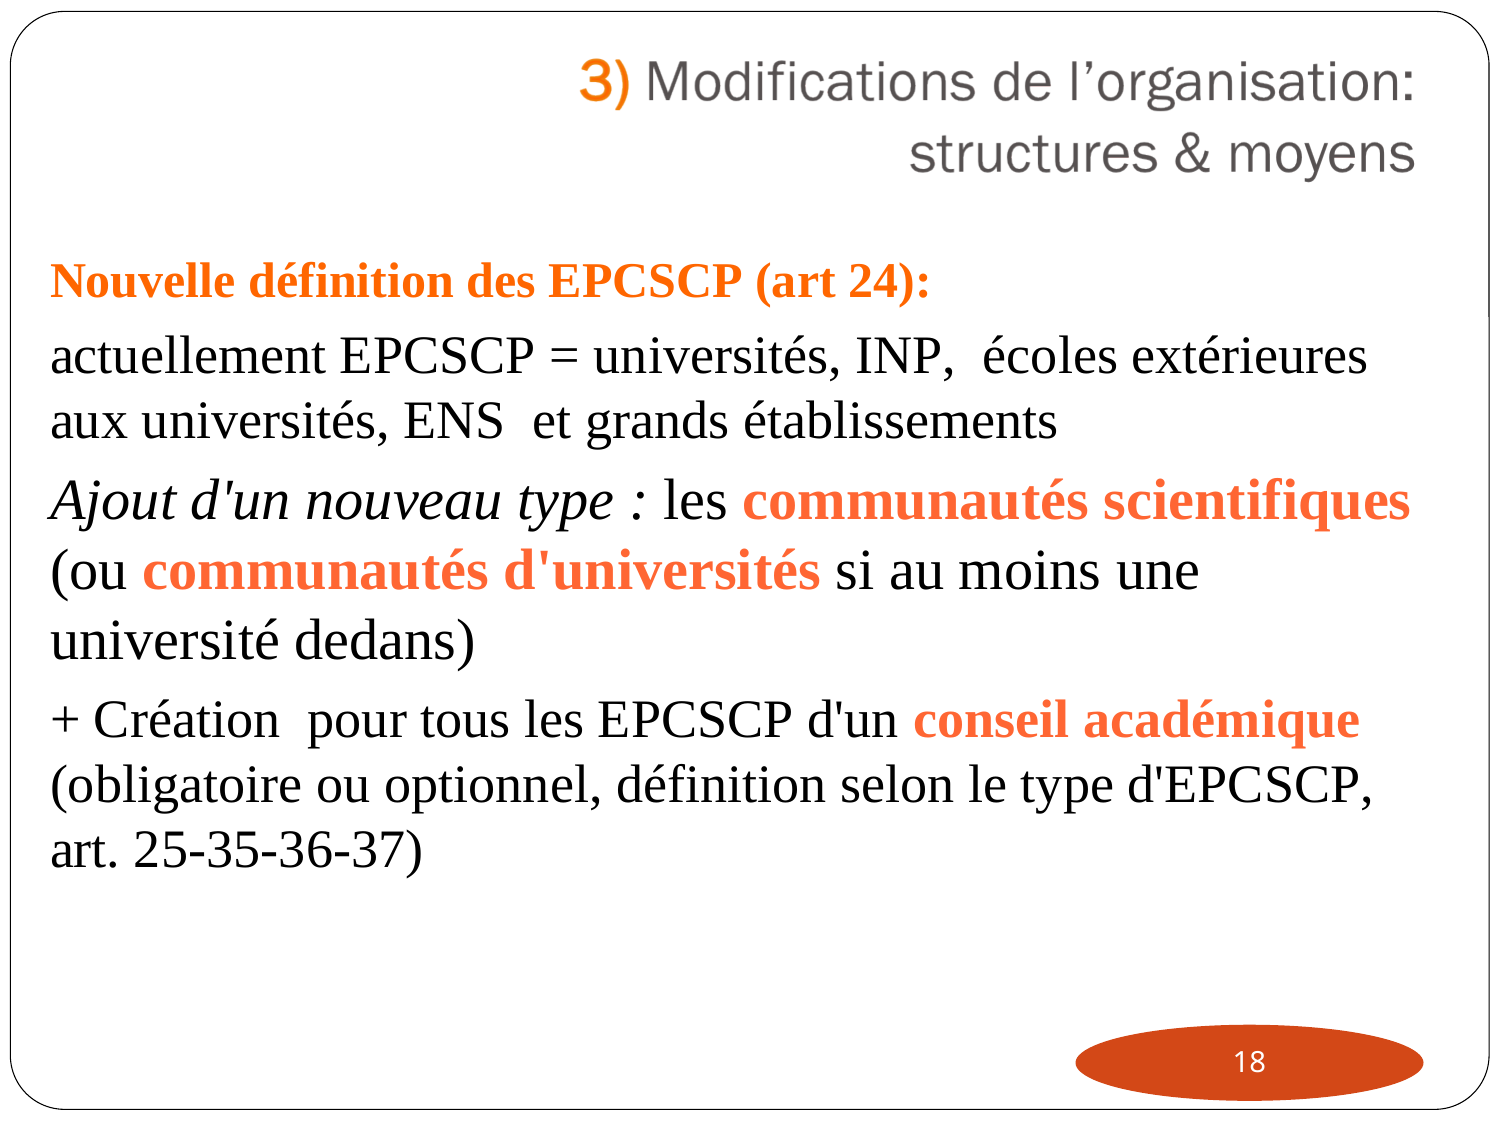

Nouvelle définition des EPCSCP (art 24):
actuellement EPCSCP = universités, INP, écoles extérieures aux universités, ENS et grands établissements
Ajout d'un nouveau type : les communautés scientifiques (ou communautés d'universités si au moins une université dedans)
+ Création pour tous les EPCSCP d'un conseil académique (obligatoire ou optionnel, définition selon le type d'EPCSCP,
art. 25-35-36-37)